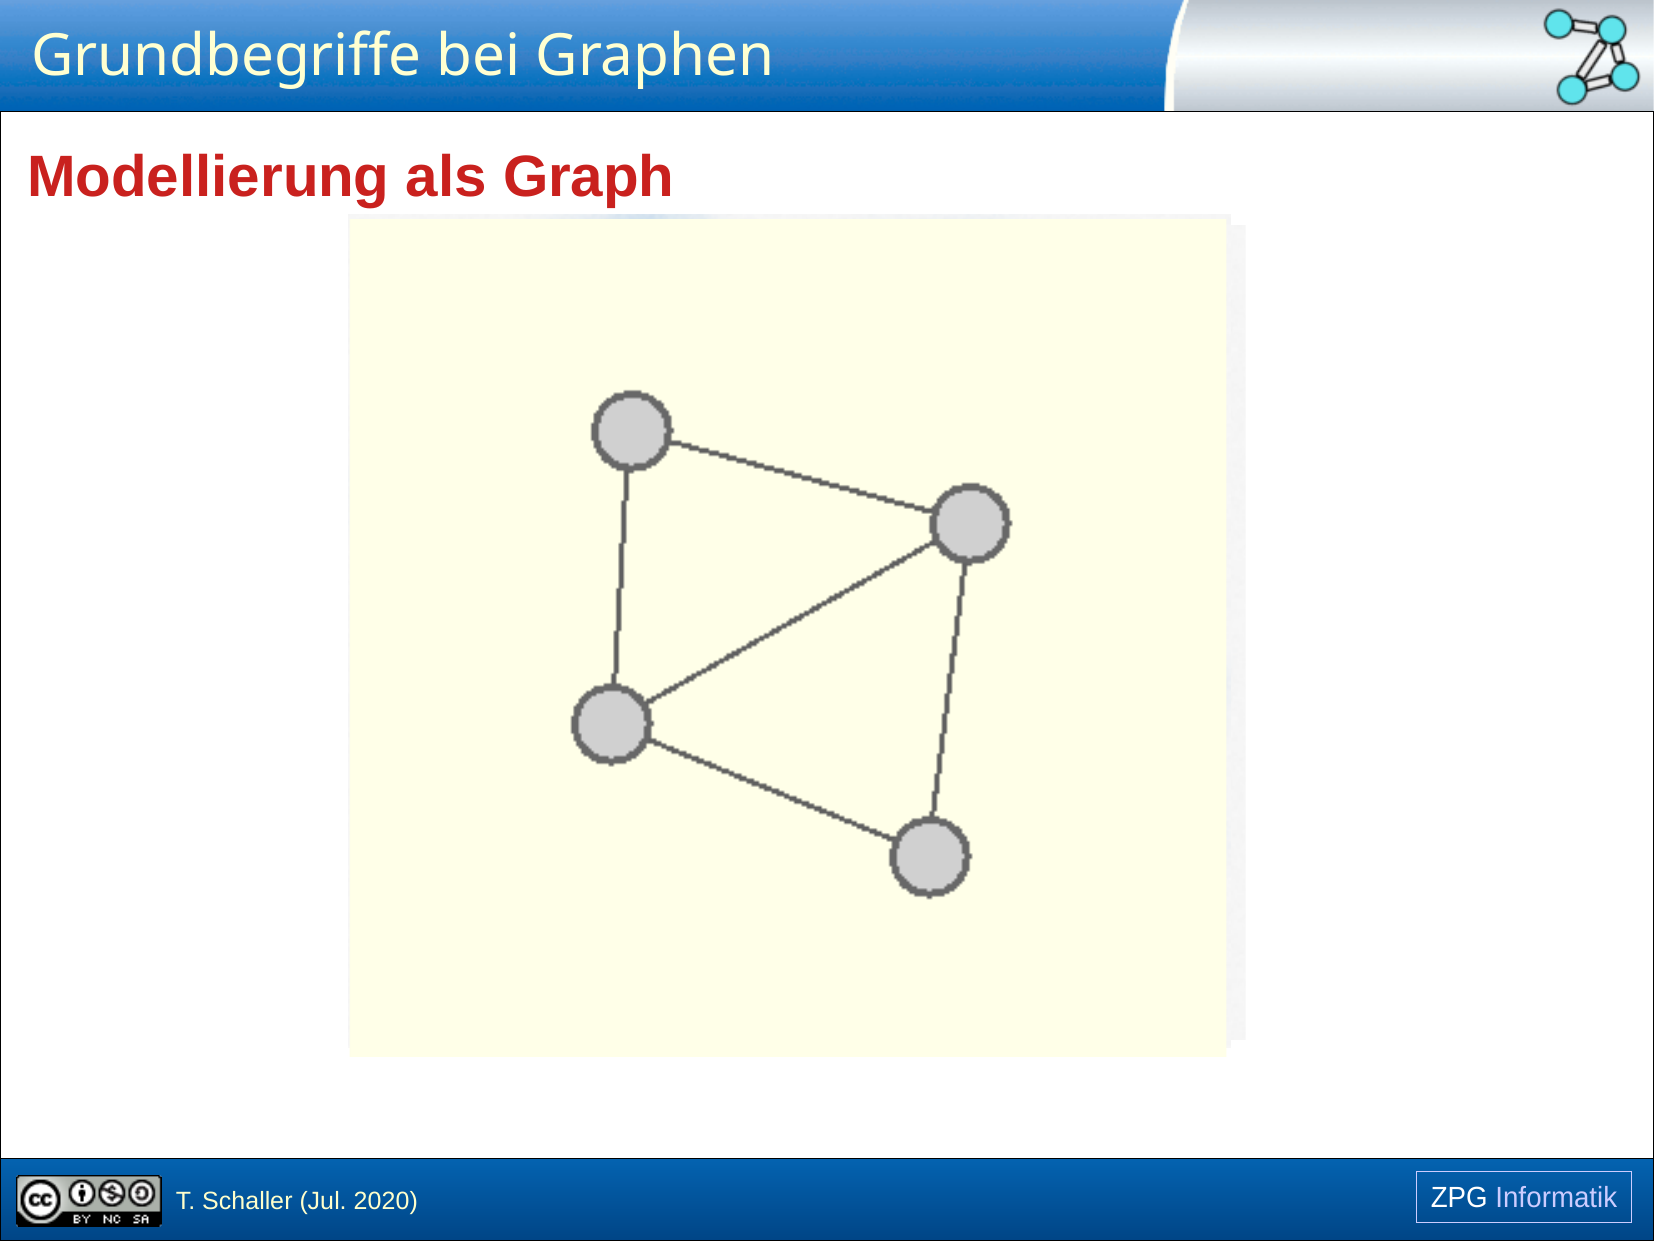

# Grundbegriffe bei Graphen
Modellierung als Graph
2